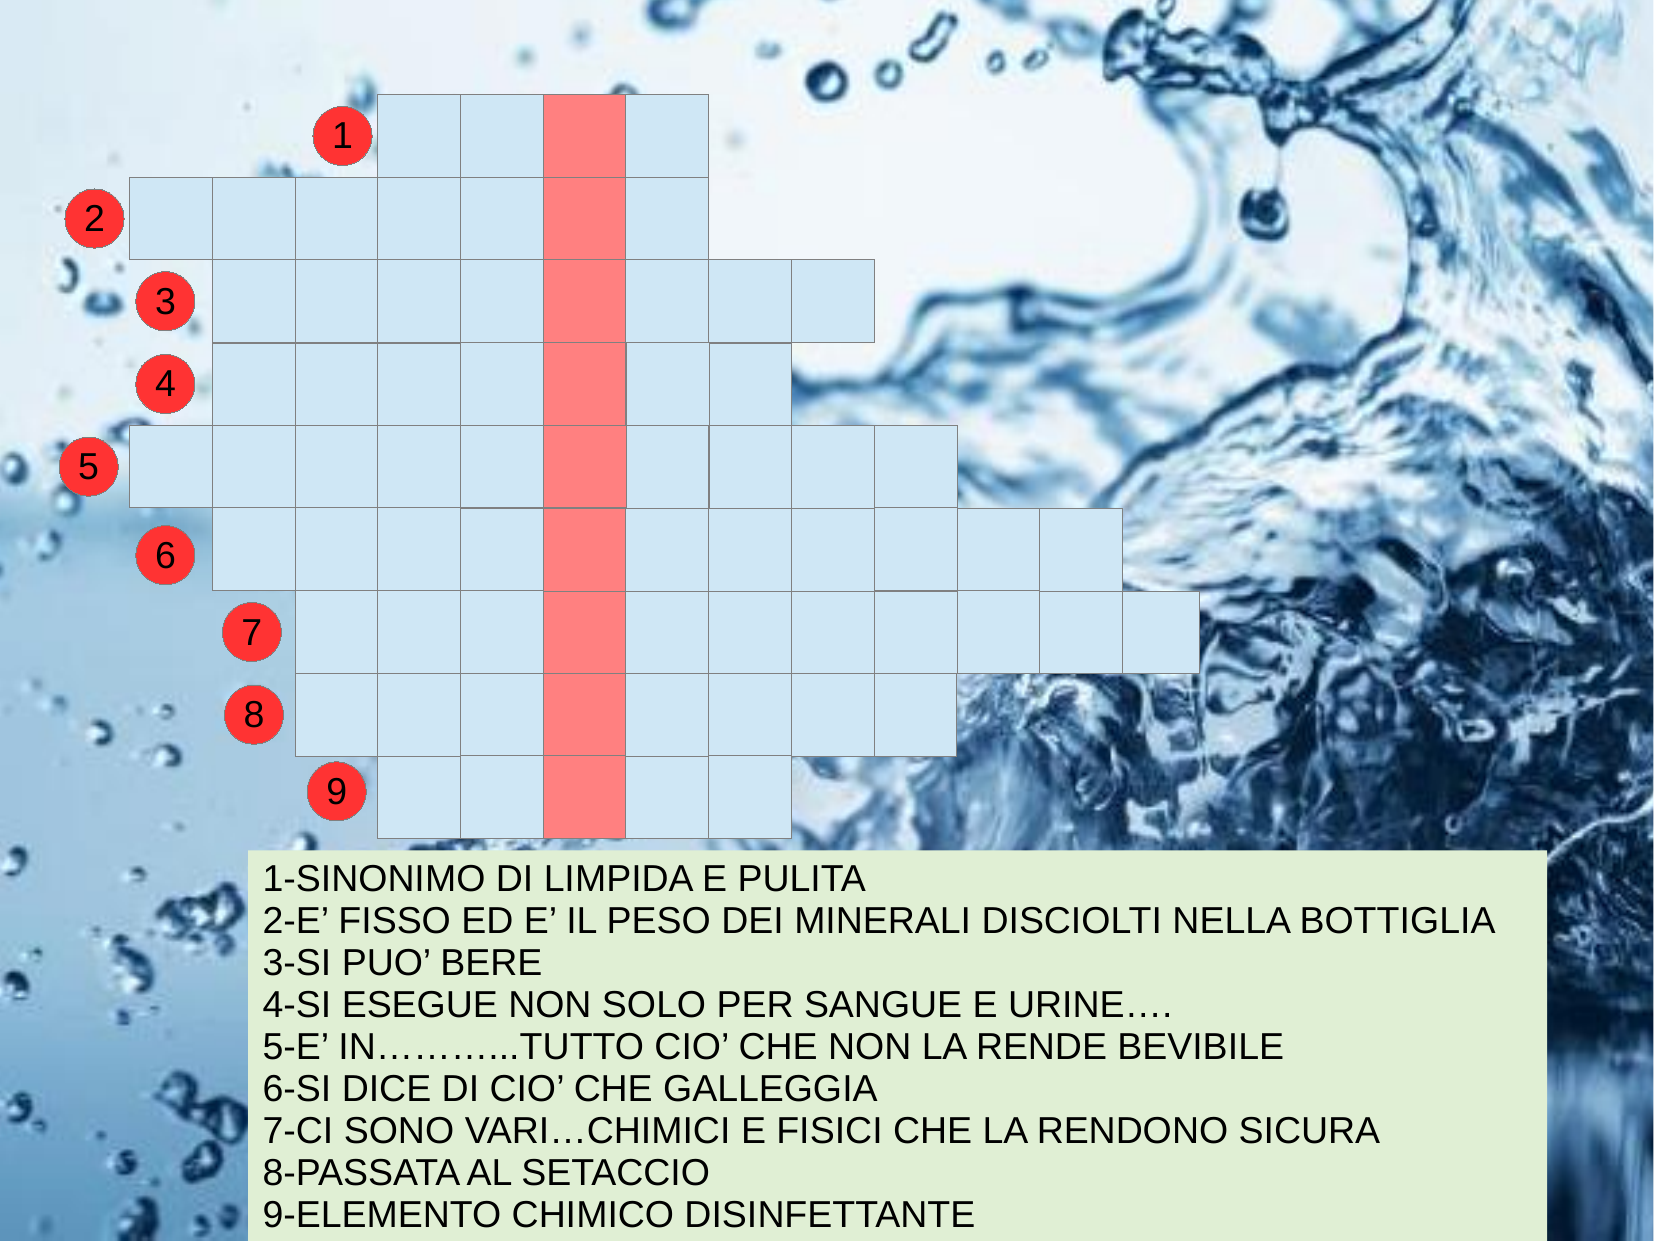

1
2
3
4
5
6
7
8
9
1-SINONIMO DI LIMPIDA E PULITA
2-E’ FISSO ED E’ IL PESO DEI MINERALI DISCIOLTI NELLA BOTTIGLIA
3-SI PUO’ BERE
4-SI ESEGUE NON SOLO PER SANGUE E URINE….
5-E’ IN………...TUTTO CIO’ CHE NON LA RENDE BEVIBILE
6-SI DICE DI CIO’ CHE GALLEGGIA
7-CI SONO VARI…CHIMICI E FISICI CHE LA RENDONO SICURA
8-PASSATA AL SETACCIO
9-ELEMENTO CHIMICO DISINFETTANTE